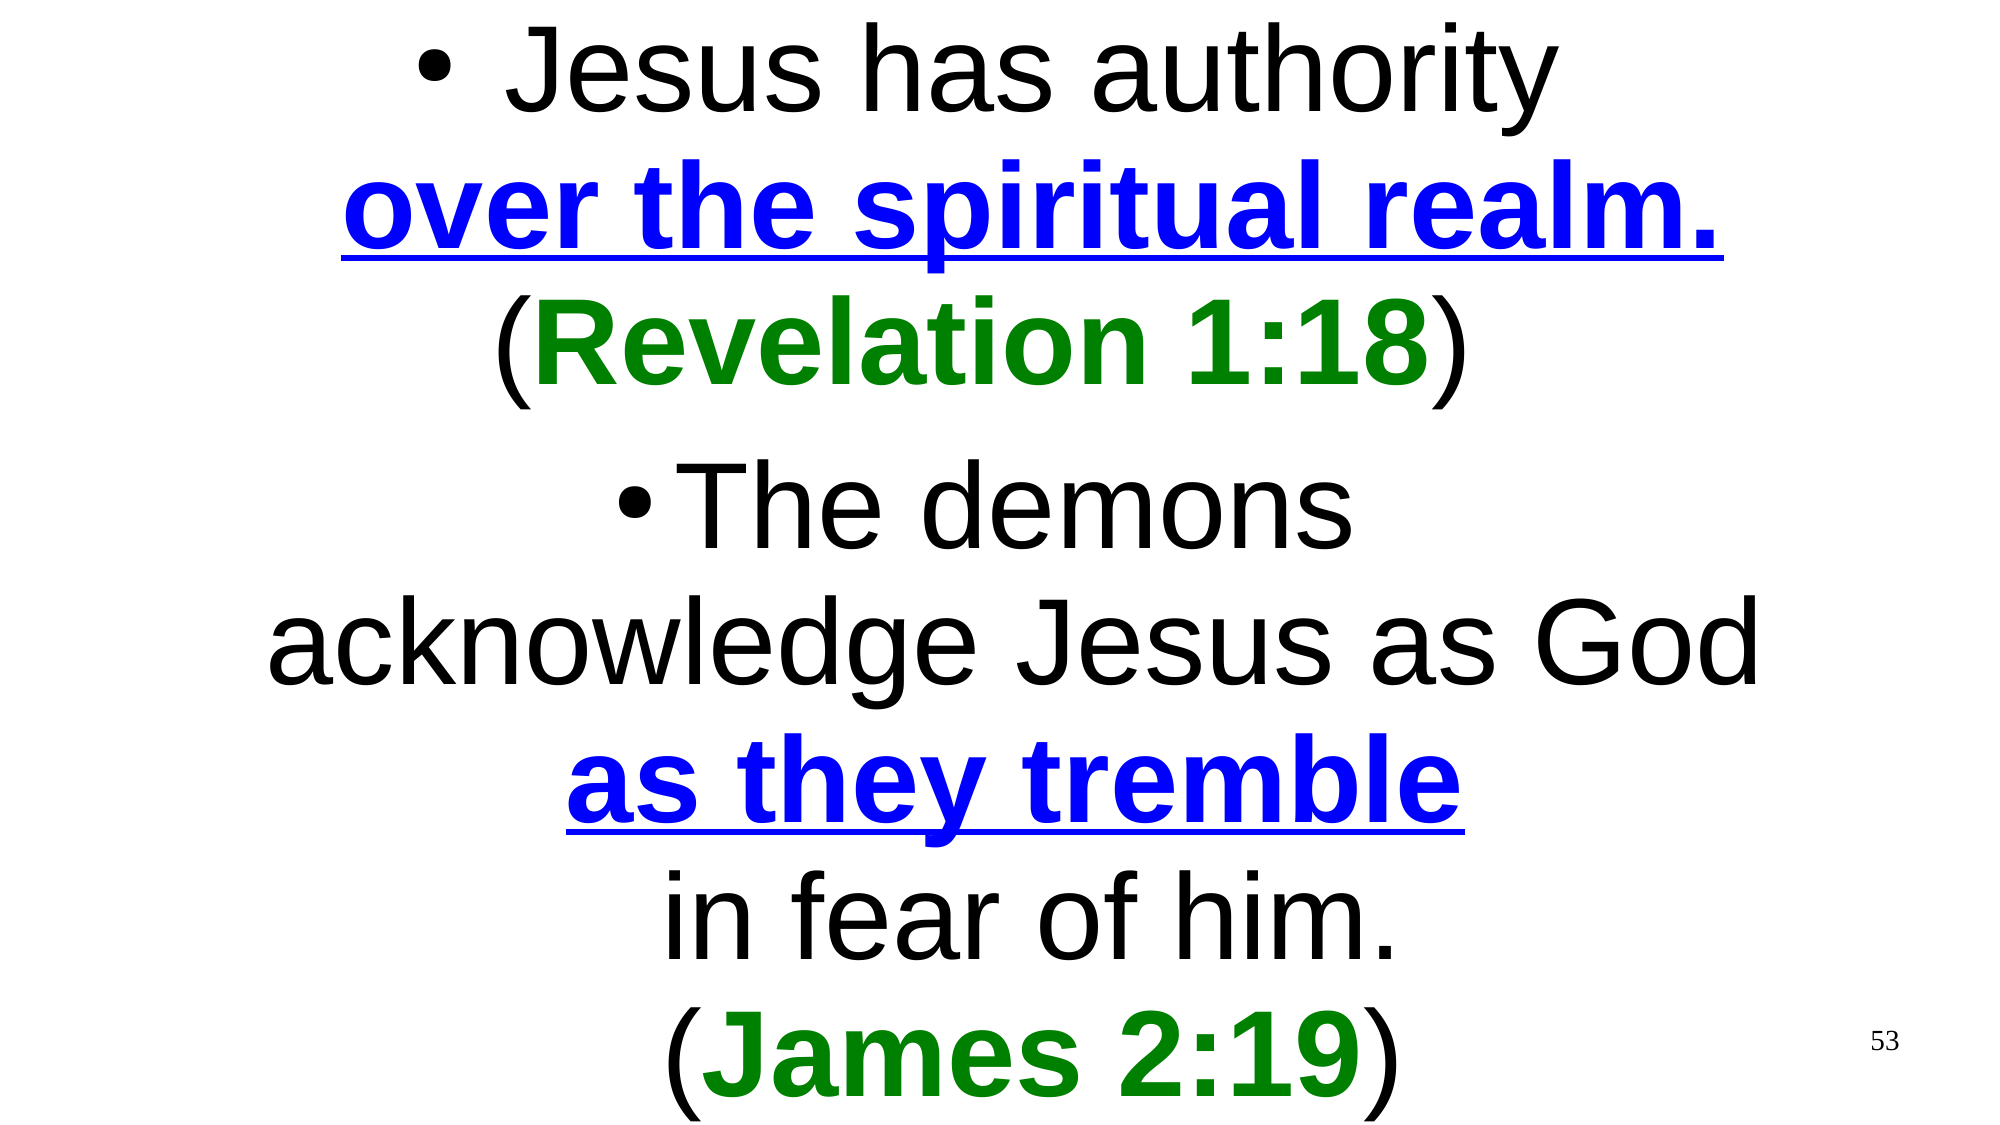

# Jesus has authority over the spiritual realm. (Revelation 1:18)
The demons
acknowledge Jesus as God
as they tremble
in fear of him.
(James 2:19)
53